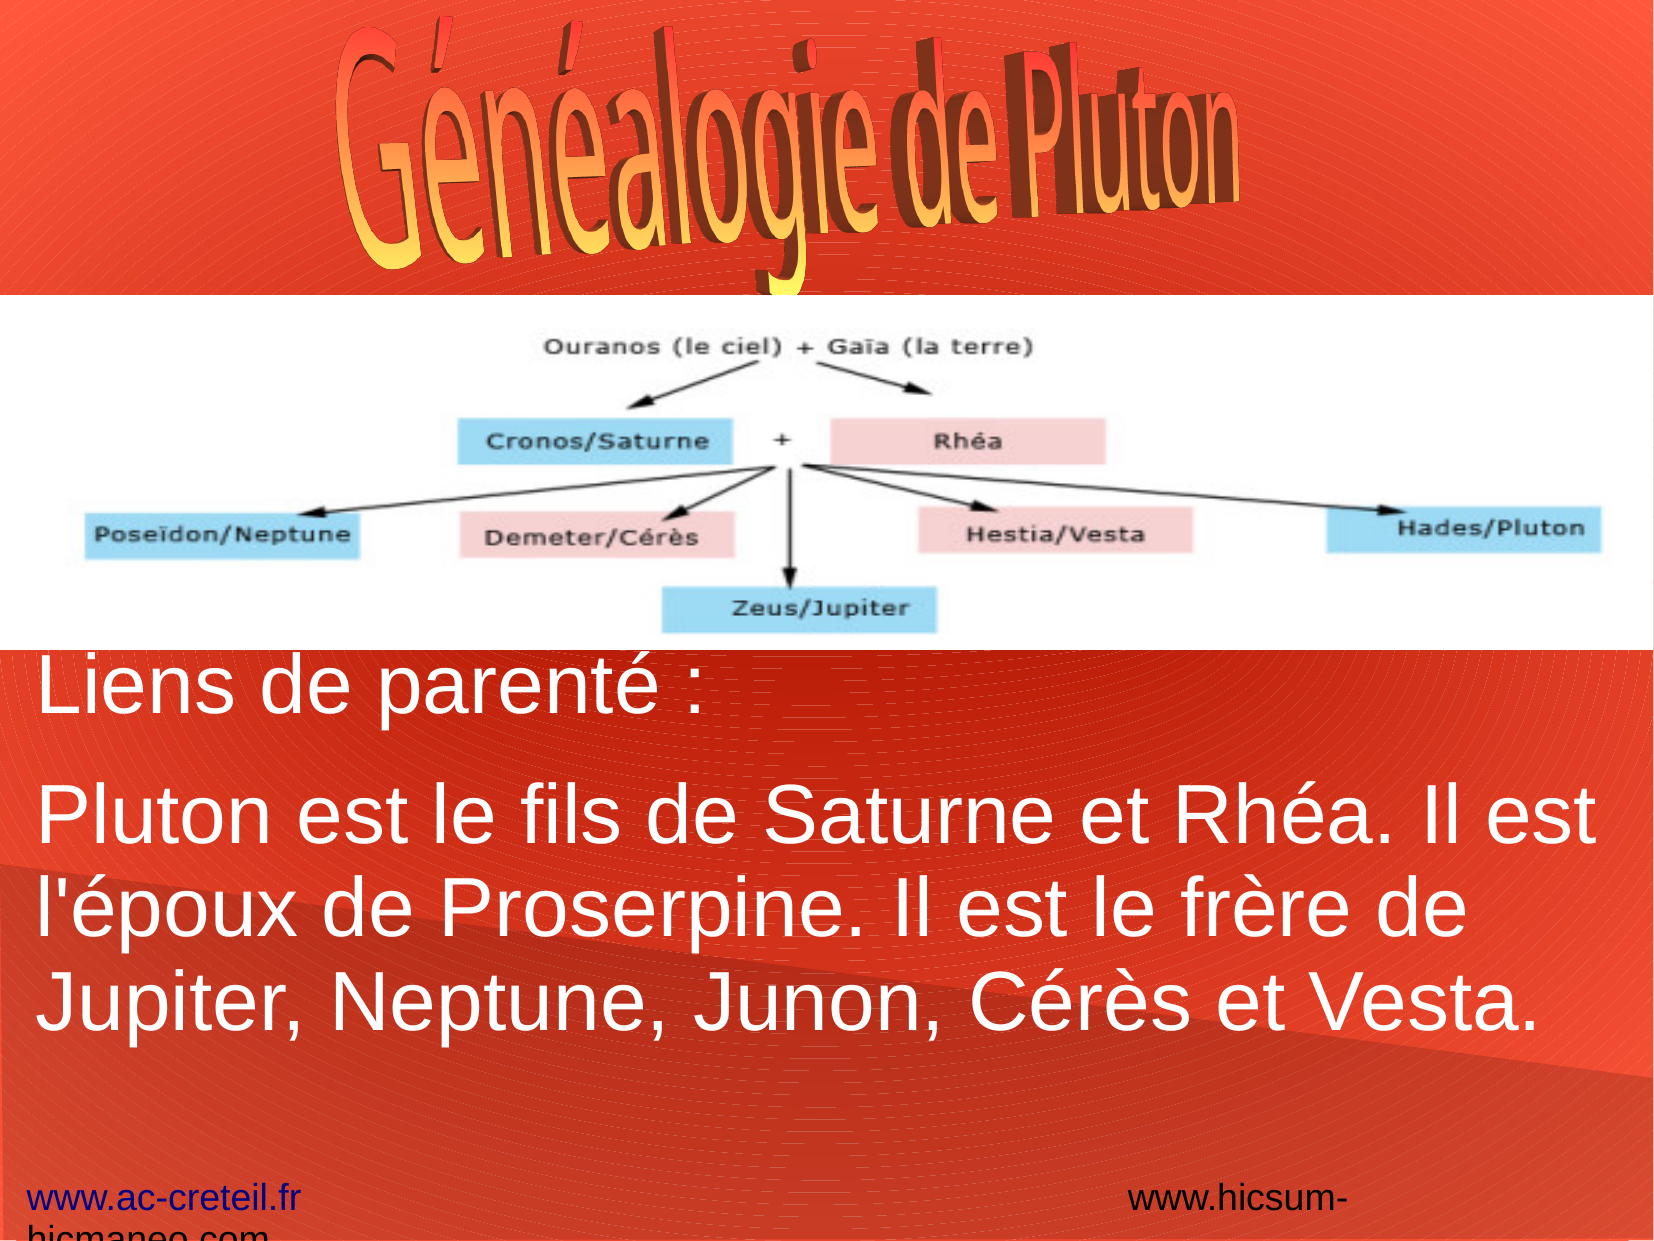

Généalogie de Pluton
# Liens de parenté :
Pluton est le fils de Saturne et Rhéa. Il est l'époux de Proserpine. Il est le frère de Jupiter, Neptune, Junon, Cérès et Vesta.
www.ac-creteil.fr www.hicsum-hicmaneo.com